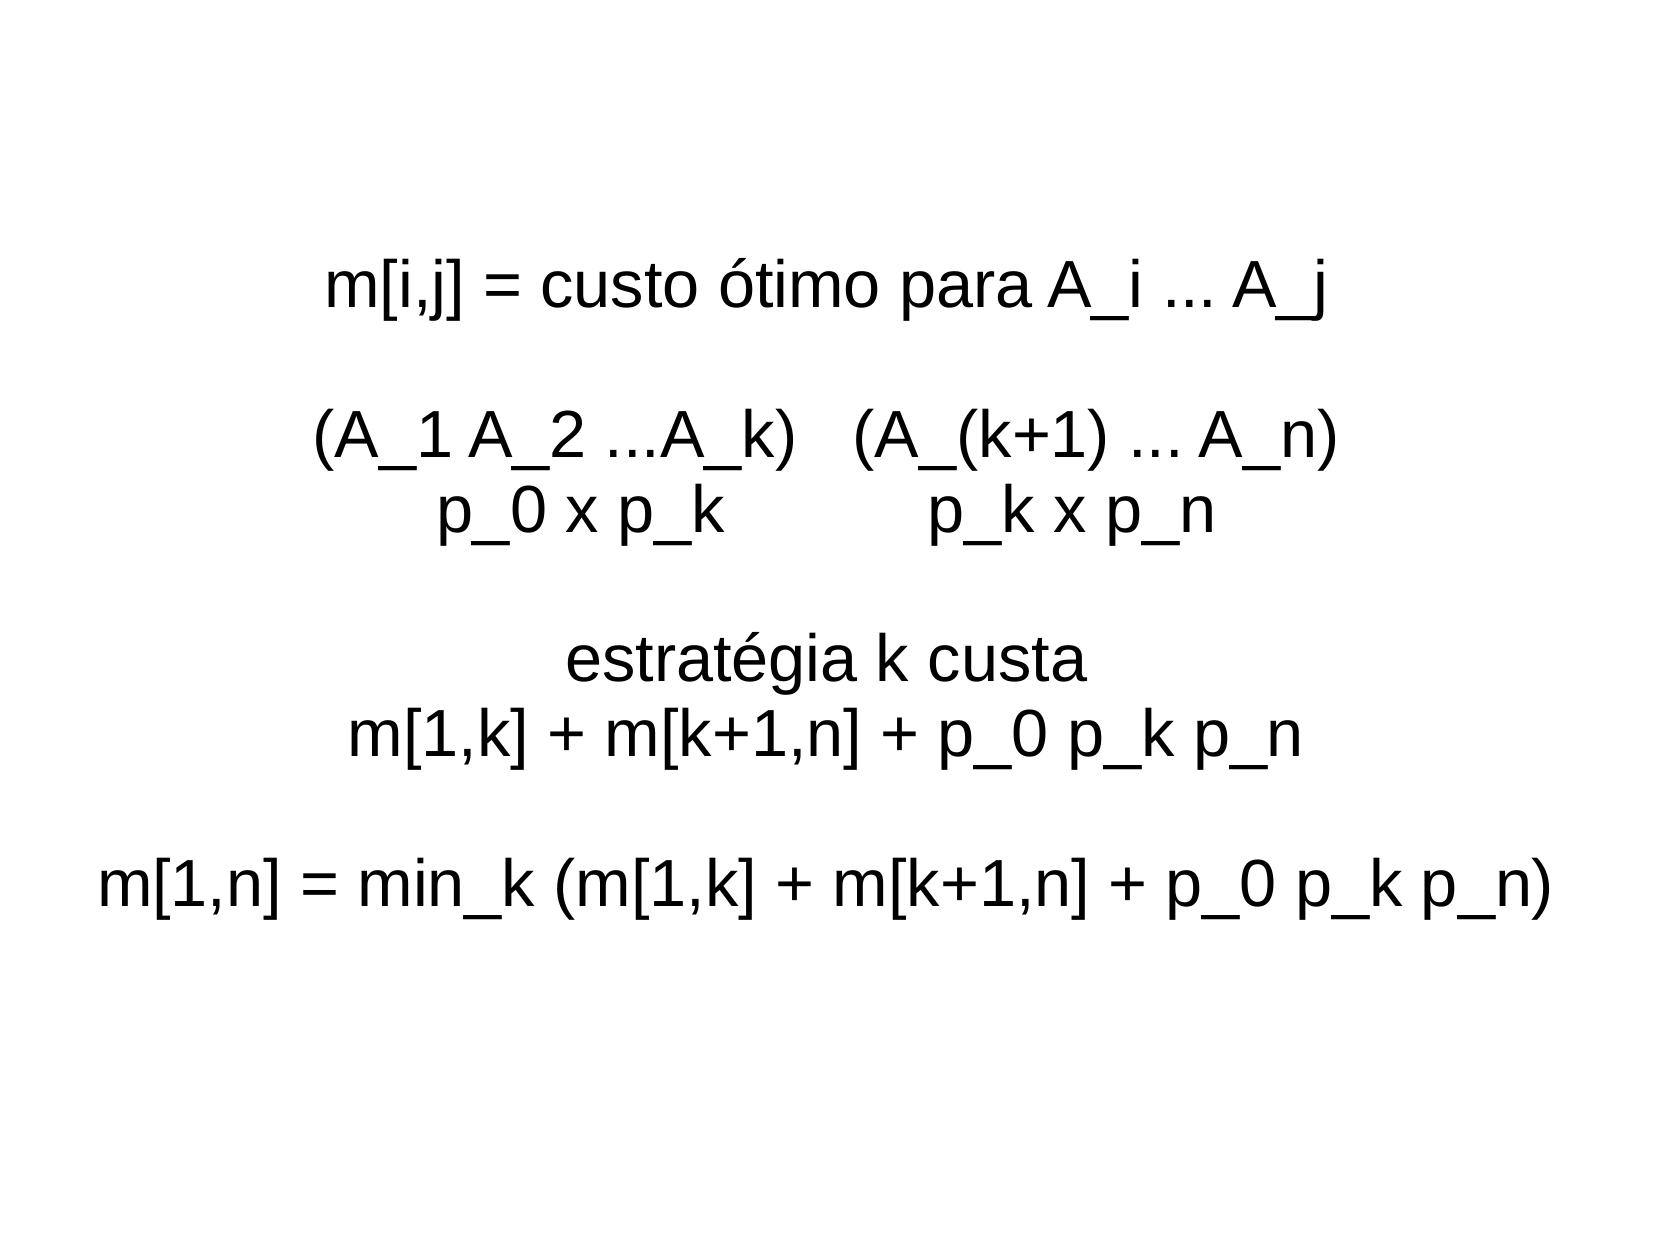

# m[i,j] = custo ótimo para A_i ... A_j
(A_1 A_2 ...A_k) (A_(k+1) ... A_n)
p_0 x p_k p_k x p_n
estratégia k custa
m[1,k] + m[k+1,n] + p_0 p_k p_n
m[1,n] = min_k (m[1,k] + m[k+1,n] + p_0 p_k p_n)